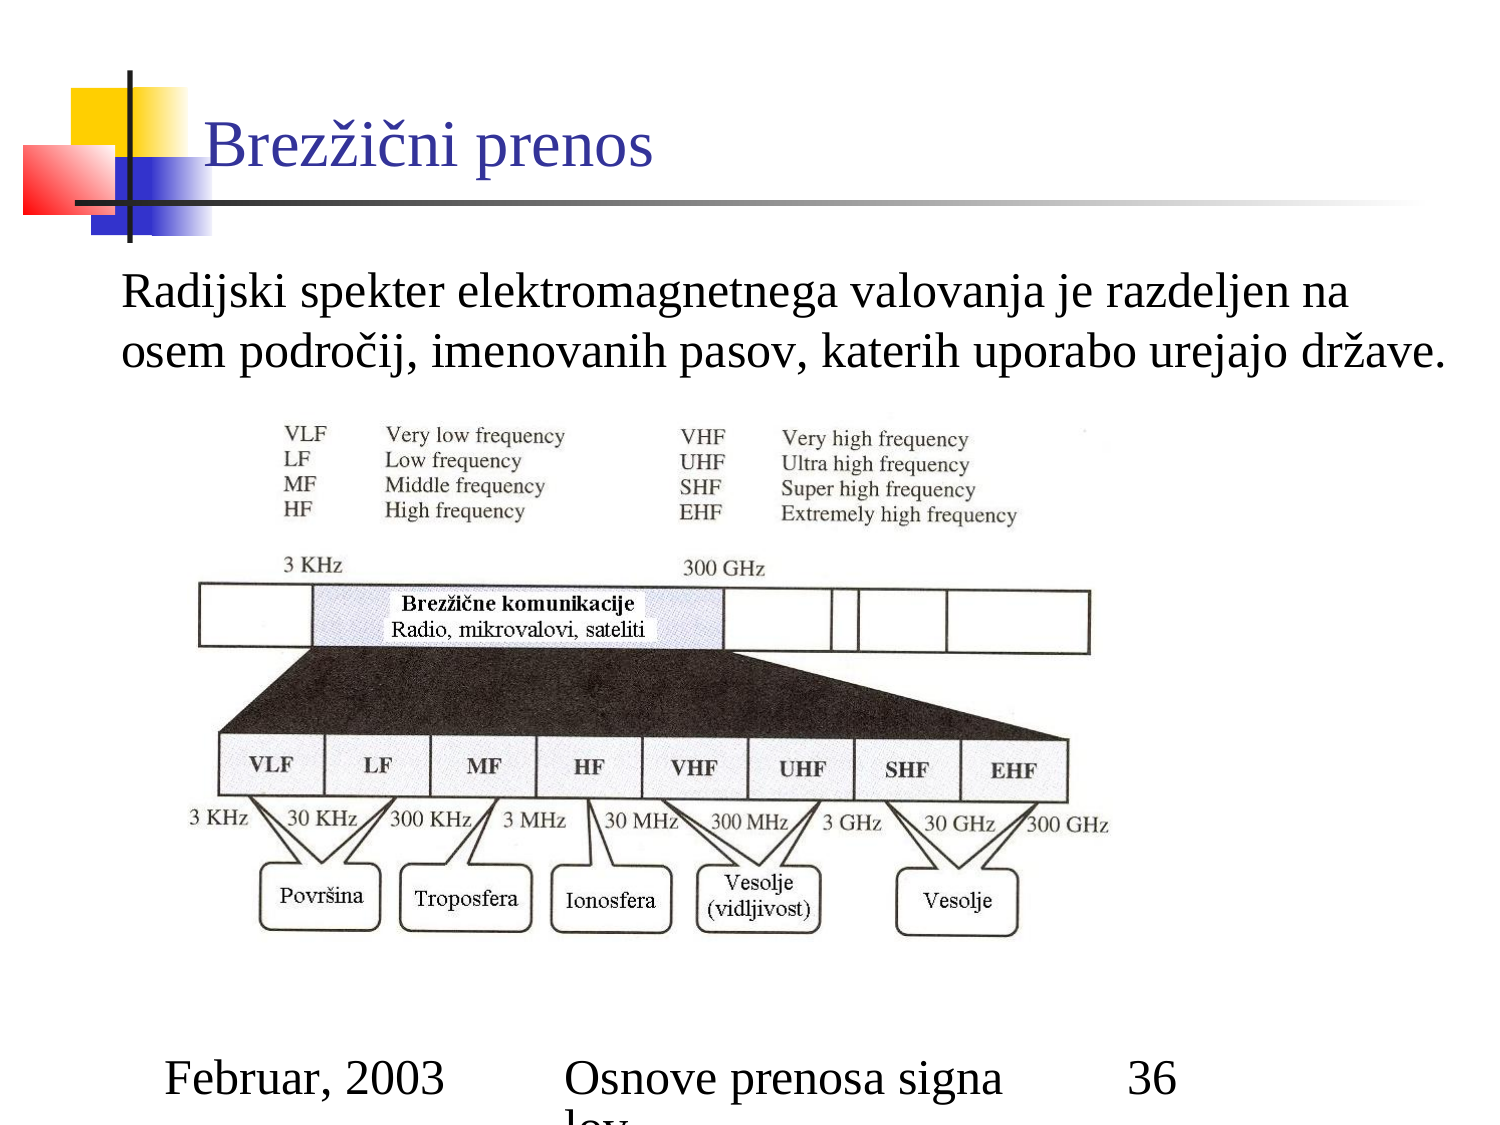

# Brezžični prenos
	Radijski spekter elektromagnetnega valovanja je razdeljen na osem področij, imenovanih pasov, katerih uporabo urejajo države.
Februar, 2003
Osnove prenosa signalov
36